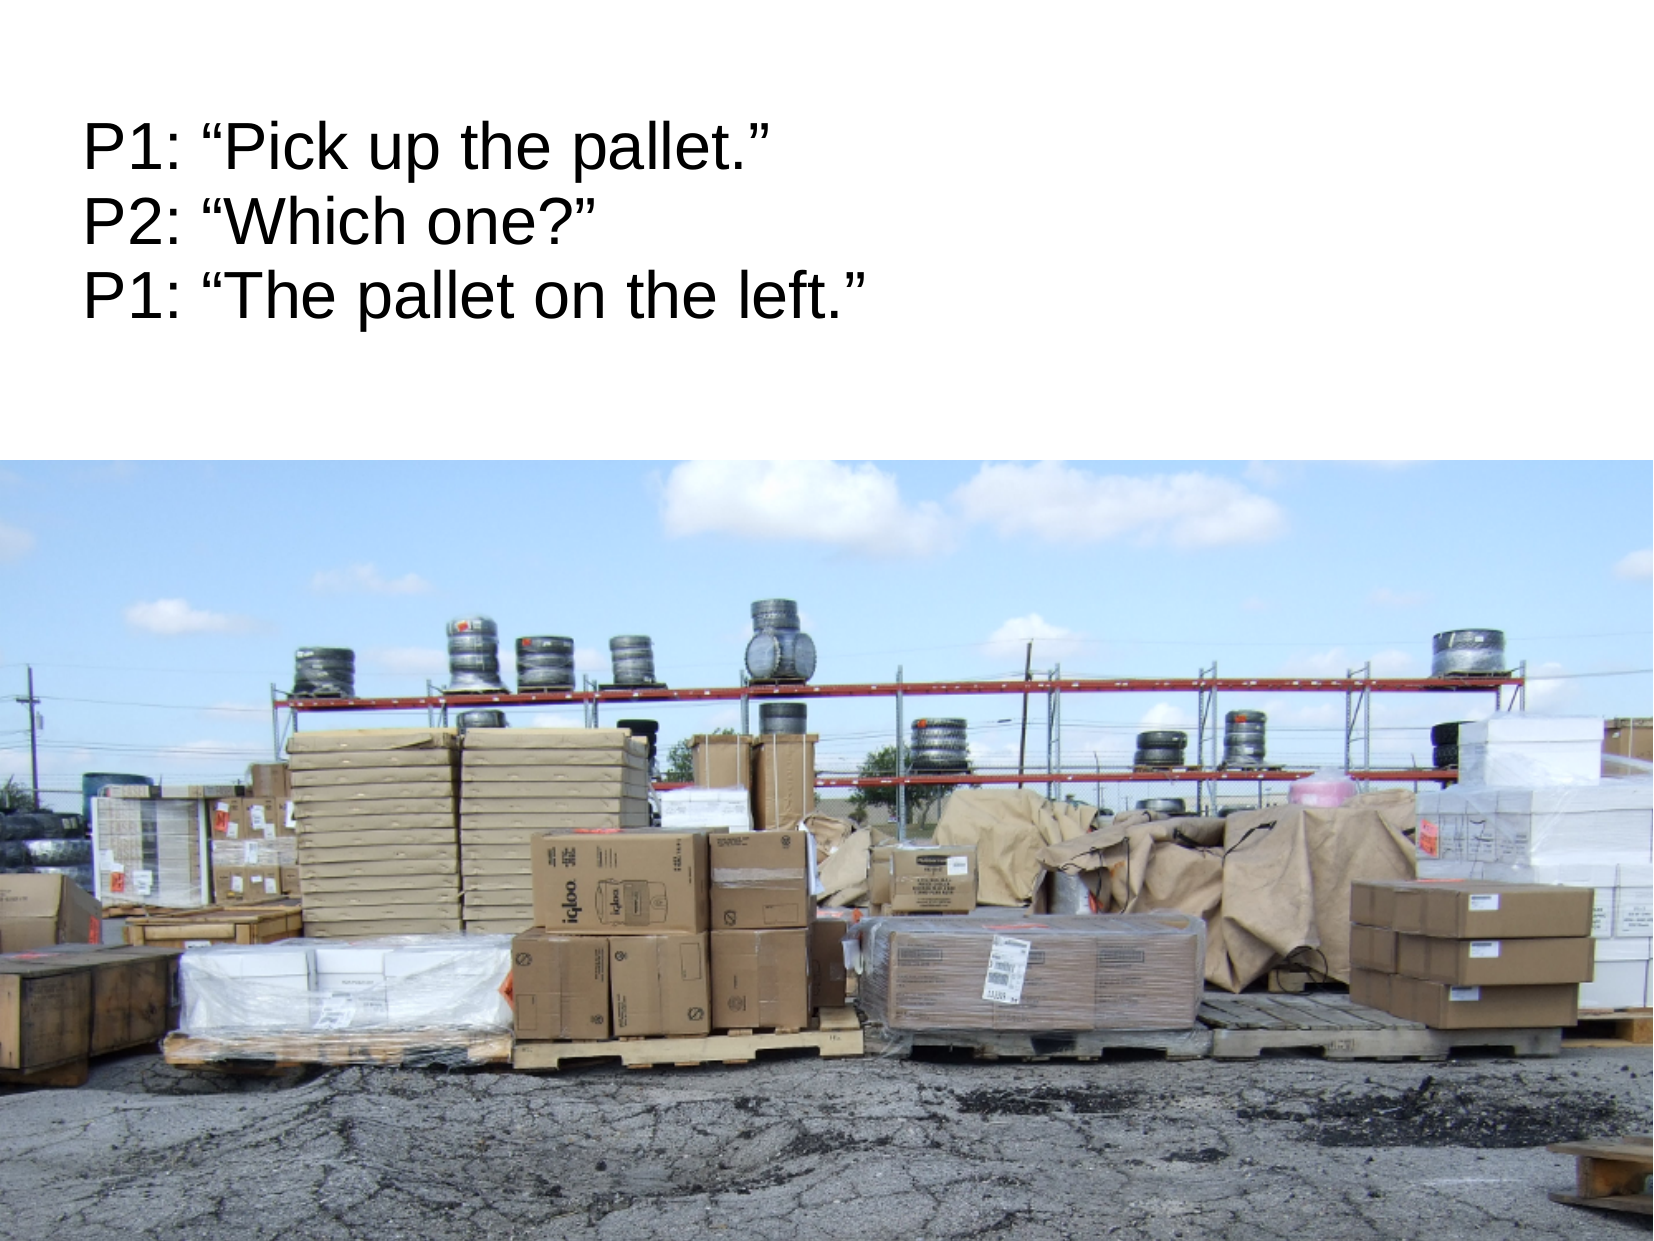

# P1: “Pick up the pallet.” P2: “Which one?” P1: “The pallet on the left.”